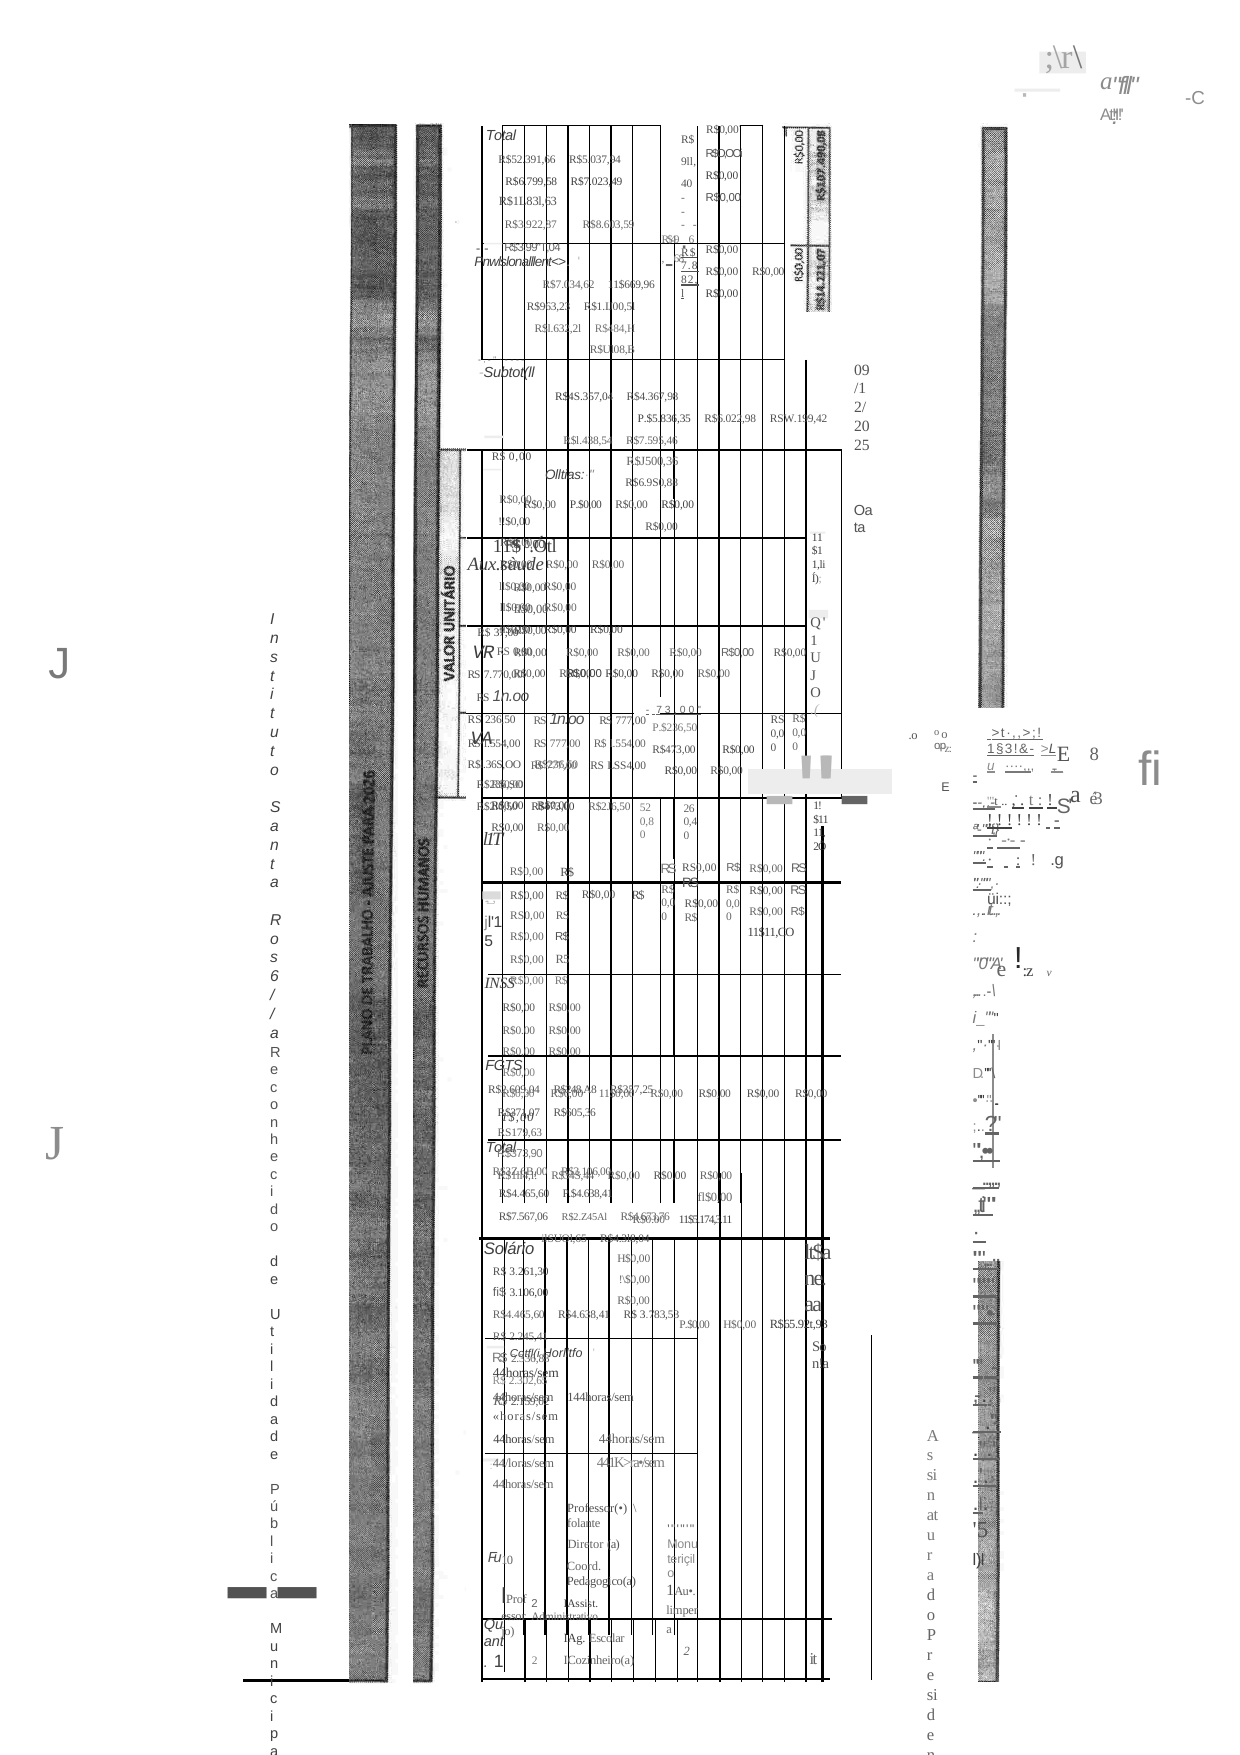

;\r\
a At!I!'
"fll":
·
-C
R$0,001
R$O,OOi R$0,00 R$0,00
R$9ll,40 ---- R$7.882,l
Total
R$52.391,66 R$5.037,94
R$6.799,58 R$7.023,49
R$1L83l,63
R$3.922,87 R$8.603,59 R$3.99"T,04
--
Pnwlslonalllent<>. '
R$7.034,62 11$669,96 R$963,23 R$1.IJ00,5l R$l.632,2l R$484,H R$Ul08,B
R$49·6,-68
R$0,00
R$0,00 R$0,00 R$0,00
-,-"·----
-Subtot(ll
R$4S.357,04 R$4.367,98
P.$5.836,35 R$6.022,98 RSW.199,42
R$l.438,54 R$7.595,46
R$J500,36
R$6.9S0,88
R$0,00 P.$0,00 R$0,00 R$0,00
R$0,00
11$ .Ótl
09/12/2025
R$ 0,00
Olltias:·"
R$0,00
!!$0,00
R$0,00
R$0,00 R$0,00 R$0,00
ll$0,00 R$0,00
ll$0,00 R$0,00
ll$0,00 R$0,00 R$0,00
RS 0,00
R$0,00
Oata
11$11,liÍ);
R$ 0,00
Aux.sàude
R$0,00
fl$0,00
R$0,00
R$0,00 R$0,00 R$0,00 R$0,00 R$0,00 R$0,00 R$0,00 R$0,00 R$0,00 R$0,00 R$0,00
Instituto Santa Ros6//a
Reconhecido de Utilidade Pública Municipal Lei N2 7143
CNPJ: 52.370.970/0001-82 E-mail: institutosantarosalía@yahoo.corn.br
Q'1UJO .(
R$ 37,00
VR
RS 7.770,00
RS 1n.oo
RS 1n.oo RS 777,00
RS l.554,00 RS 777,00 R$ l.554,00
R$ 777,00 RS LSS4,00
R$0,00
R$0,00 R$0,00
RS0,00 R$0,00
J
- 73,00"
P.$236,50
R$473,00 R$0,00 R$0,00 R$0,00
R$0,00
RS0,00
RS 236,50
VA
R$l.36S,OO R$236,50
R$236,SO
R$2l6,50 R$473,00 R$2J6,50
 >t·,,>;!1§3!&- >L u ····,,, .,._ '"t .. ,.t:!!!!!!! - · -·- -· :! .g	üi::;
e !:z v
o o.p
o ·z:
.o
-"'-
E	S'
fi
8	é3
- --,,-ª'-"""i,}""". '"'.·""",·.,..it..,.: ""0'""A',....-\i_""","·""·ID."'"\•"'"·"·...;..?""',•• _..,,.,,,ti""'· '"",..··"'"""""""•· "".·-,-.."_.'"-.".".'.·.l. '5 l)l
E
a
·
1!$1111,2Õ
520,80
260,40
l1T'
R$0,00 R$
R$0,00 R$ R$0,00 R$
RS0,00 RS
R$0,00 R$
R$0,00 R5
R$0,00 R$
RS0,00 RS
R$0,00 R$
R$
RS
R$0,00 RS
R$0,00 RS
R$0,00 R$
11$11,CO
R$0,00
R$0,00
.,_,
jl'15
INSS
R$0,00 R$0,00
R$0.00 R$0,00
R$0,00 R$0,00
R$0,00
R$0,00 R$0,00 11$0,00 R$0,00 R$0,00 R$0,00 R$0,00 1$,00
FGTS
R$2.609,04 R$248,A8 R$357,25
R$371,07 R$605,36
RS179,63
R$373,90
K$1ll4,l! R$34S,44 R$0,00 R$0,00 R$0,00
fl$0,00
R$0.00 11$5.174,3.11
J
Total
R$3Z.6B,00 R$3.106,00
R$4.465,60 P.$4.638,41
R$7.567,06 R$2.Z45Al R$4.673,76
ilSUOl,65 R$4.3l8,04
H$0,00
!\$0,00
R$0,00
P.$0,00 H$0,00 R$65.92t,93
Solário
R$ 3.261,30
fi$ 3.106,00
R$4.465,60 R$4.638,41 R$ 3.783,53
R$ 2.245,41
R$ 2.336,88
R$ 2.302,65
R$ 2.159,02
lt$ane.aa
Son!a
Cotfl(i Horlltfo '
44horas/sem
44horas/sem 144horas/sem
«horas/sem
44horas/sem 44horas/sem 44/loras/sem 441K>ra•/sem 44horas/sem
Assinatura do Presidente
SANDRA MARA OE ASSIS
RG 17.699.696-5
:
--
Professor(•) \folante
Diretor (a)
Coord. Pedagogico(a)
2	IAssist. Administrativo
IAg. Escolar
2	ICozinheiro(a)
'"'"'" Monuteriçilo
1Au•. limpera
Fu
10	lProfessorjo)
Quant. 1
2
it